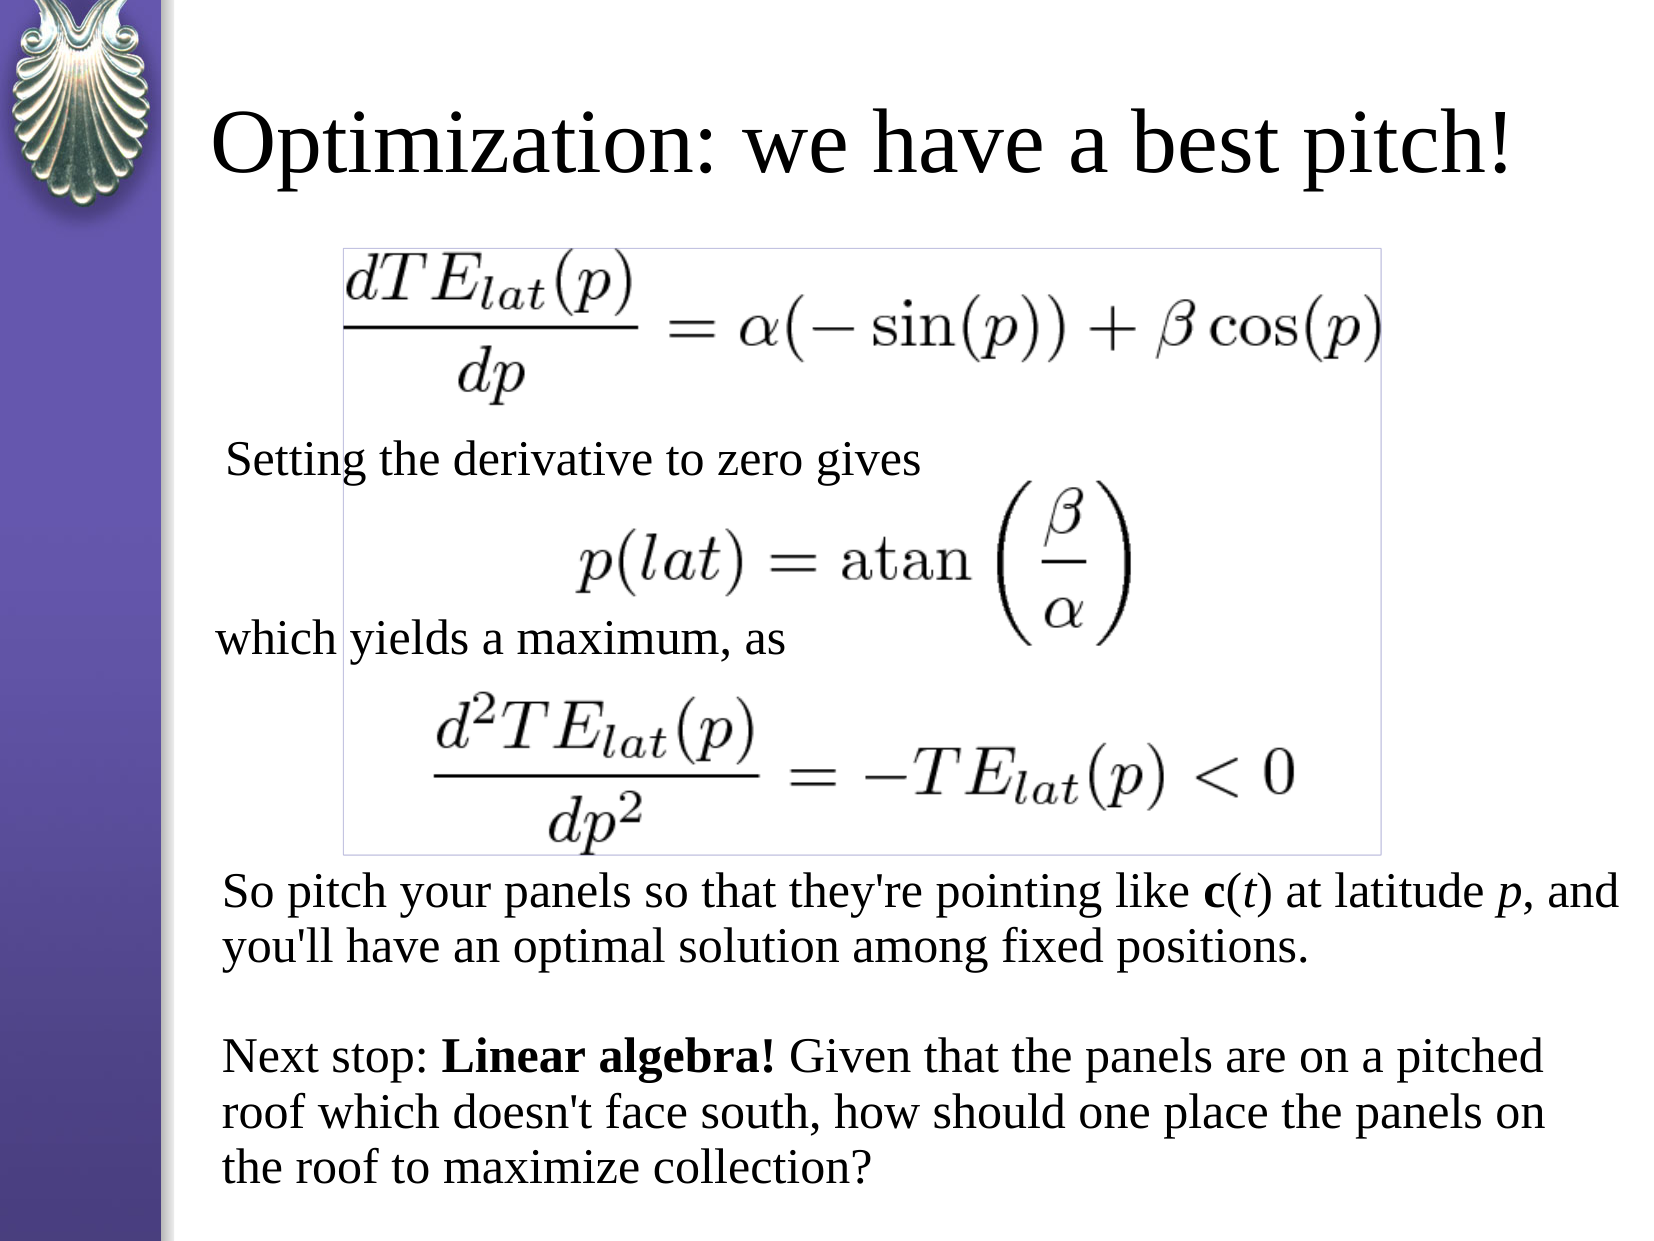

# Optimization: we have a best pitch!
Setting the derivative to zero gives
which yields a maximum, as
So pitch your panels so that they're pointing like c(t) at latitude p, and
you'll have an optimal solution among fixed positions.
Next stop: Linear algebra! Given that the panels are on a pitched
roof which doesn't face south, how should one place the panels on
the roof to maximize collection?